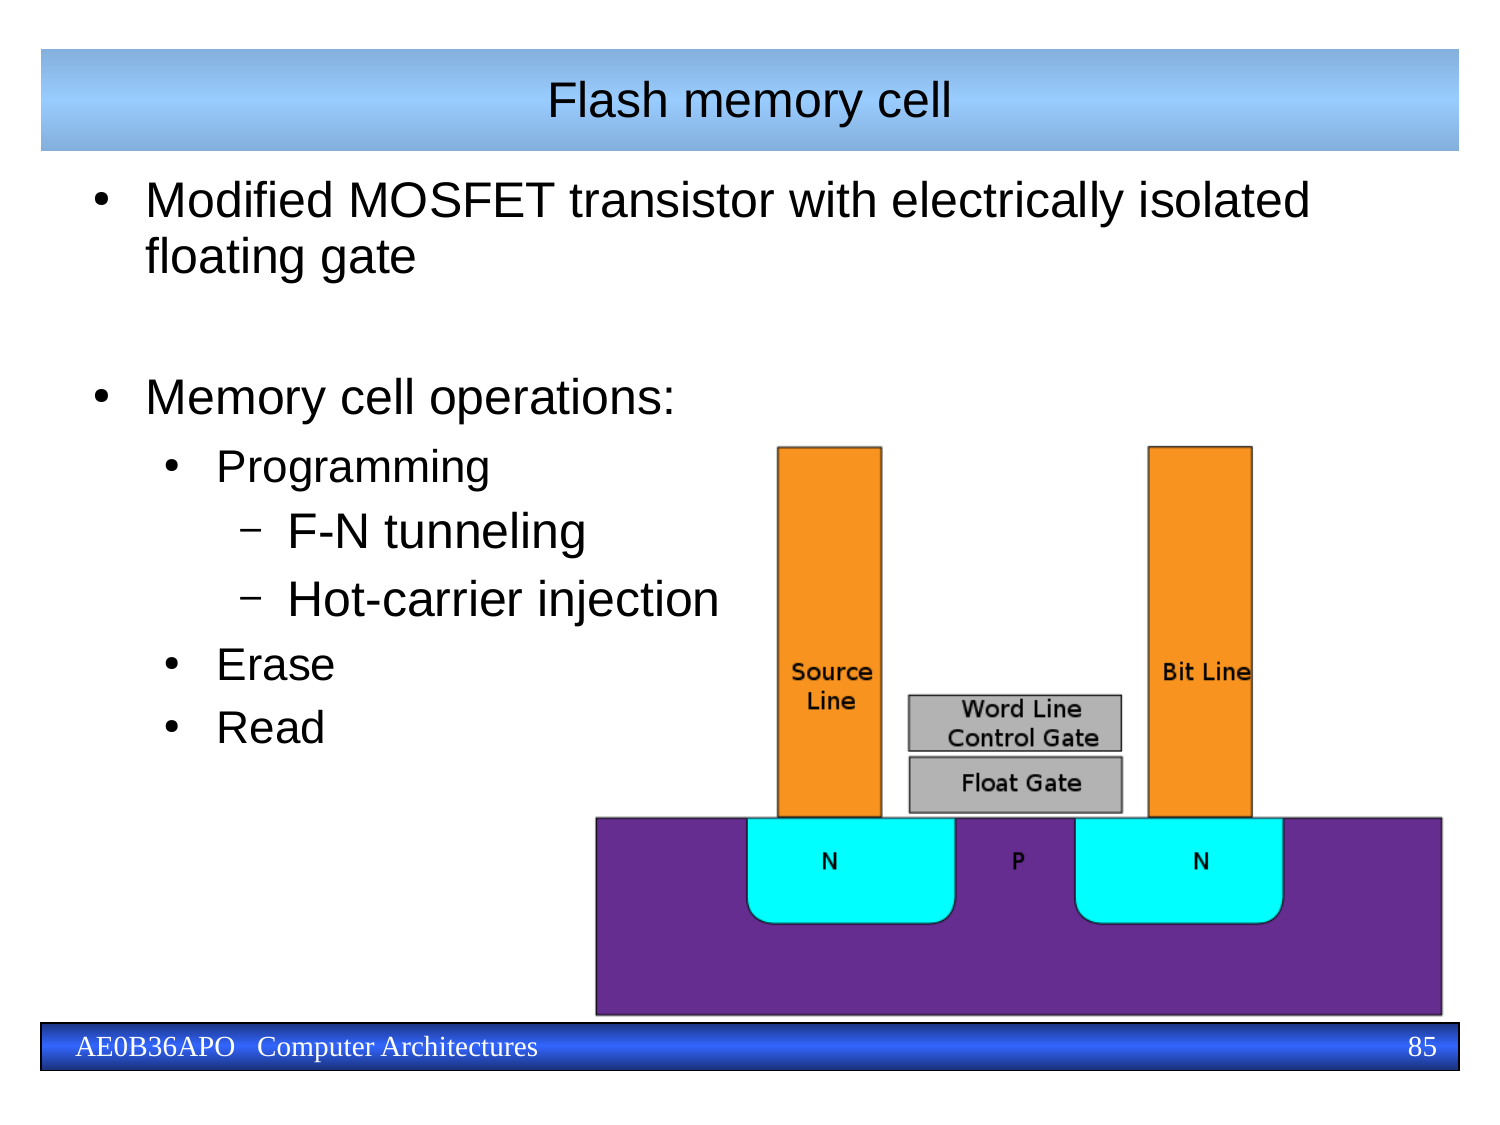

# Flash memory cell
Modified MOSFET transistor with electrically isolated floating gate
Memory cell operations:
Programming
F-N tunneling
Hot-carrier injection
Erase
Read
AE0B36APO Computer Architectures
85